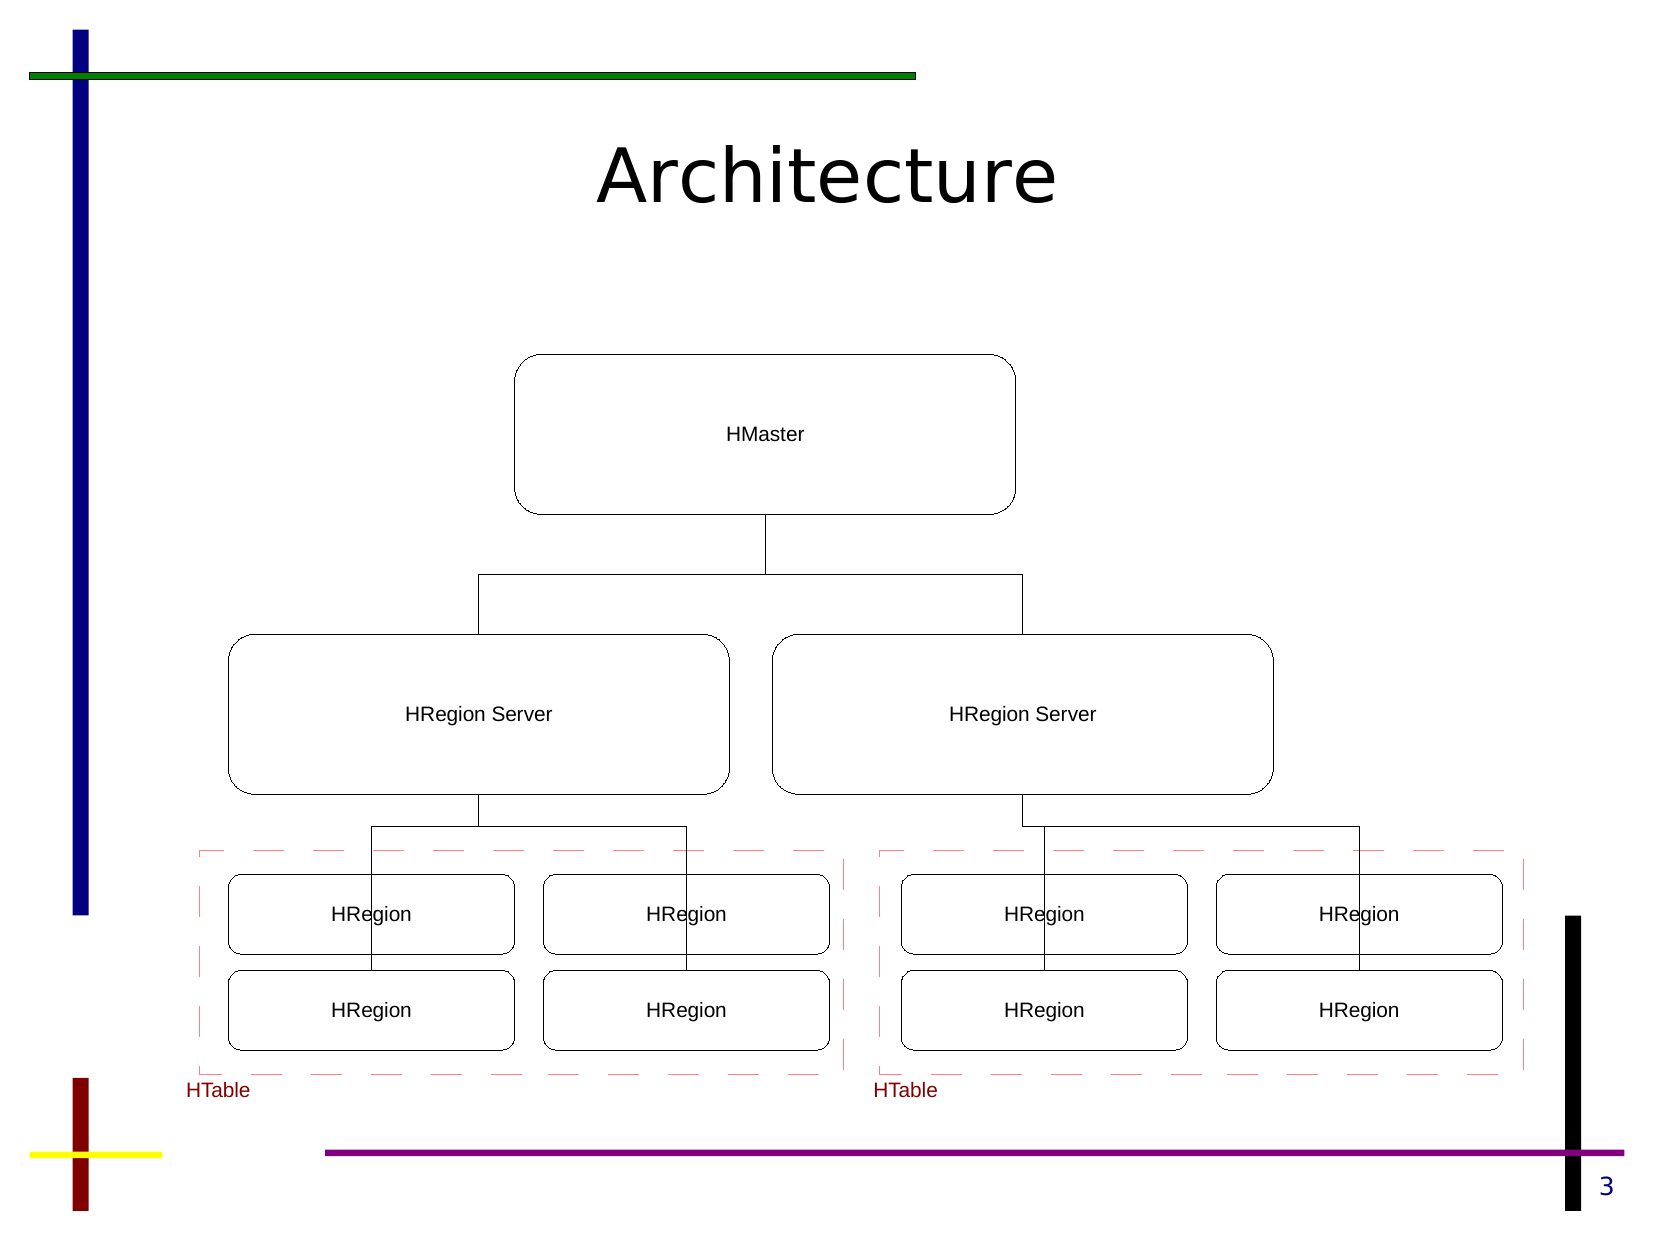

# Architecture
HMaster
HRegion Server
HRegion Server
HRegion
HRegion
HRegion
HRegion
HRegion
HRegion
HRegion
HRegion
HTable
HTable